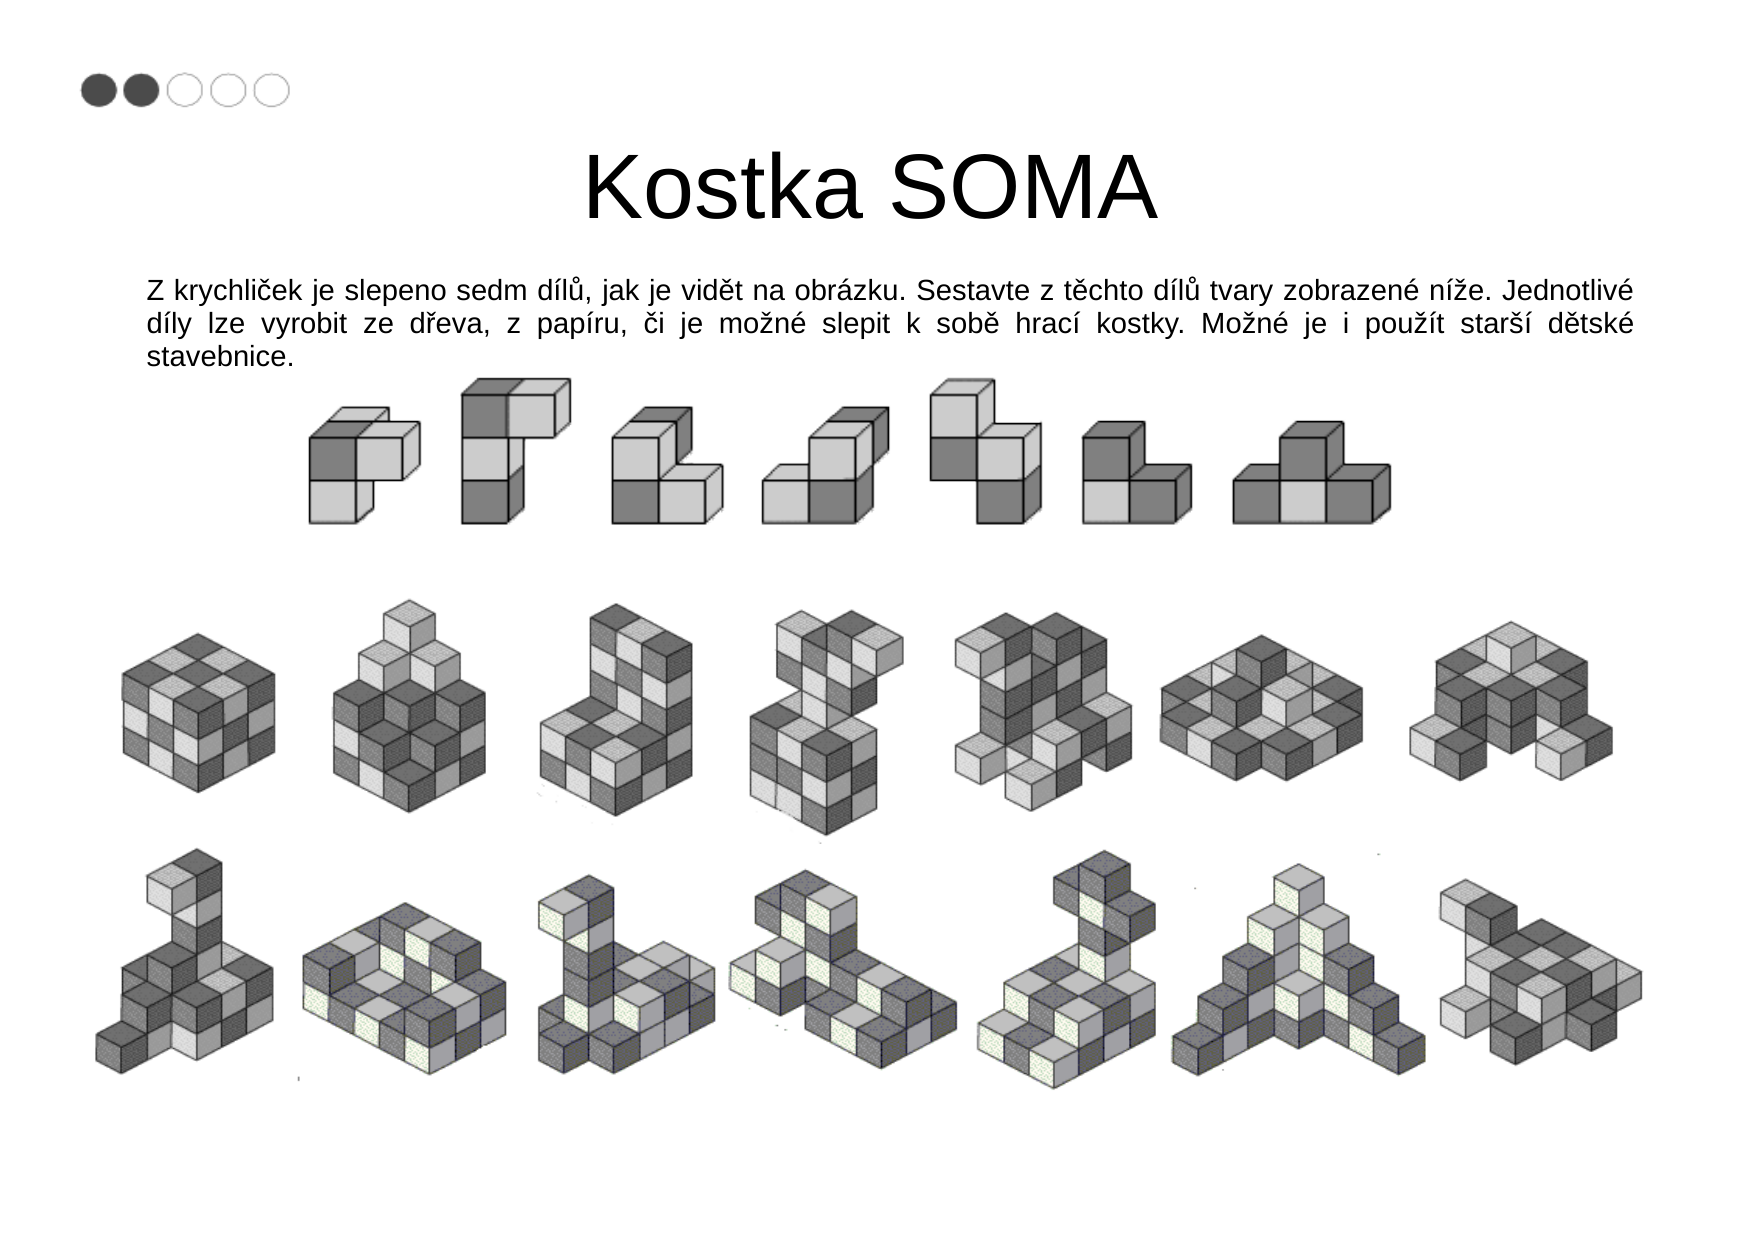

# Kostka SOMA
Z krychliček je slepeno sedm dílů, jak je vidět na obrázku. Sestavte z těchto dílů tvary zobrazené níže. Jednotlivé díly lze vyrobit ze dřeva, z papíru, či je možné slepit k sobě hrací kostky. Možné je i použít starší dětské stavebnice.